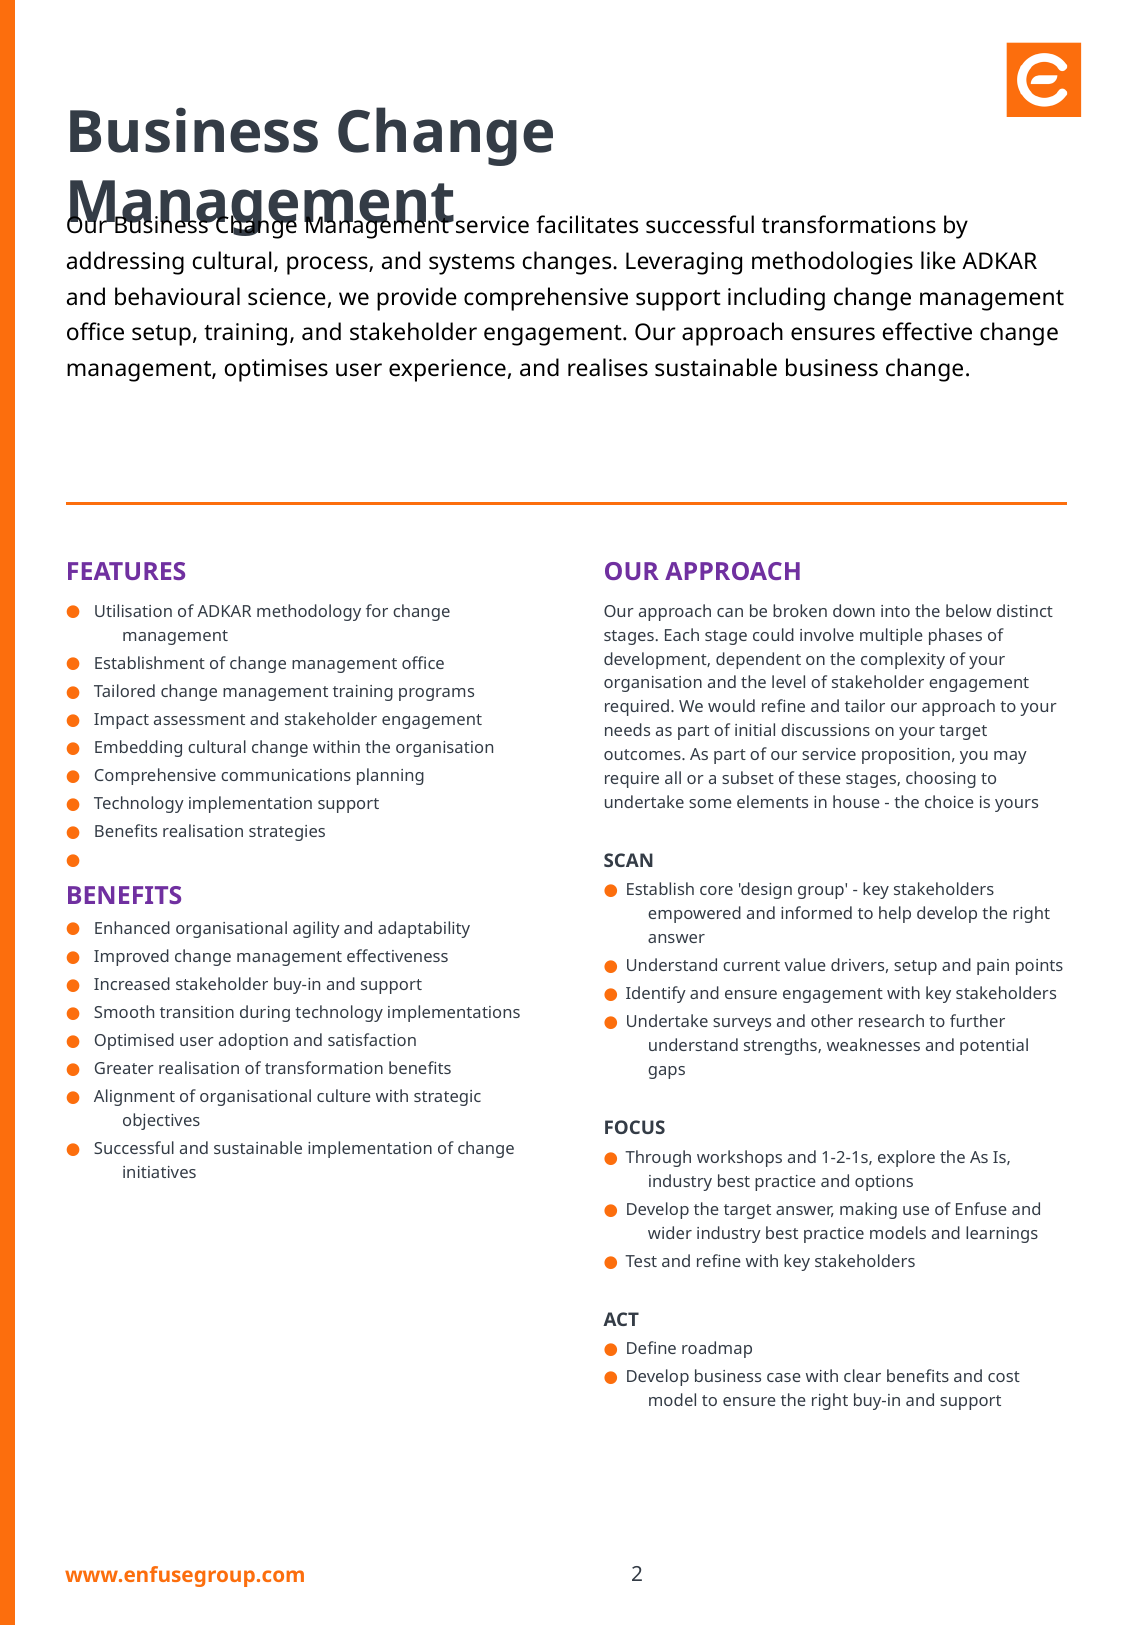

Business Change Management
Our Business Change Management service facilitates successful transformations by addressing cultural, process, and systems changes. Leveraging methodologies like ADKAR and behavioural science, we provide comprehensive support including change management office setup, training, and stakeholder engagement. Our approach ensures effective change management, optimises user experience, and realises sustainable business change.
FEATURES
OUR APPROACH
Utilisation of ADKAR methodology for change management
Establishment of change management office
Tailored change management training programs
Impact assessment and stakeholder engagement
Embedding cultural change within the organisation
Comprehensive communications planning
Technology implementation support
Benefits realisation strategies
BENEFITS
Enhanced organisational agility and adaptability
Improved change management effectiveness
Increased stakeholder buy-in and support
Smooth transition during technology implementations
Optimised user adoption and satisfaction
Greater realisation of transformation benefits
Alignment of organisational culture with strategic objectives
Successful and sustainable implementation of change initiatives
Our approach can be broken down into the below distinct stages. Each stage could involve multiple phases of development, dependent on the complexity of your organisation and the level of stakeholder engagement required. We would refine and tailor our approach to your needs as part of initial discussions on your target outcomes. As part of our service proposition, you may require all or a subset of these stages, choosing to undertake some elements in house - the choice is yours
SCAN
Establish core 'design group' - key stakeholders empowered and informed to help develop the right answer
Understand current value drivers, setup and pain points
Identify and ensure engagement with key stakeholders
Undertake surveys and other research to further understand strengths, weaknesses and potential gaps
FOCUS
Through workshops and 1-2-1s, explore the As Is, industry best practice and options
Develop the target answer, making use of Enfuse and wider industry best practice models and learnings
Test and refine with key stakeholders
ACT
Define roadmap
Develop business case with clear benefits and cost model to ensure the right buy-in and support